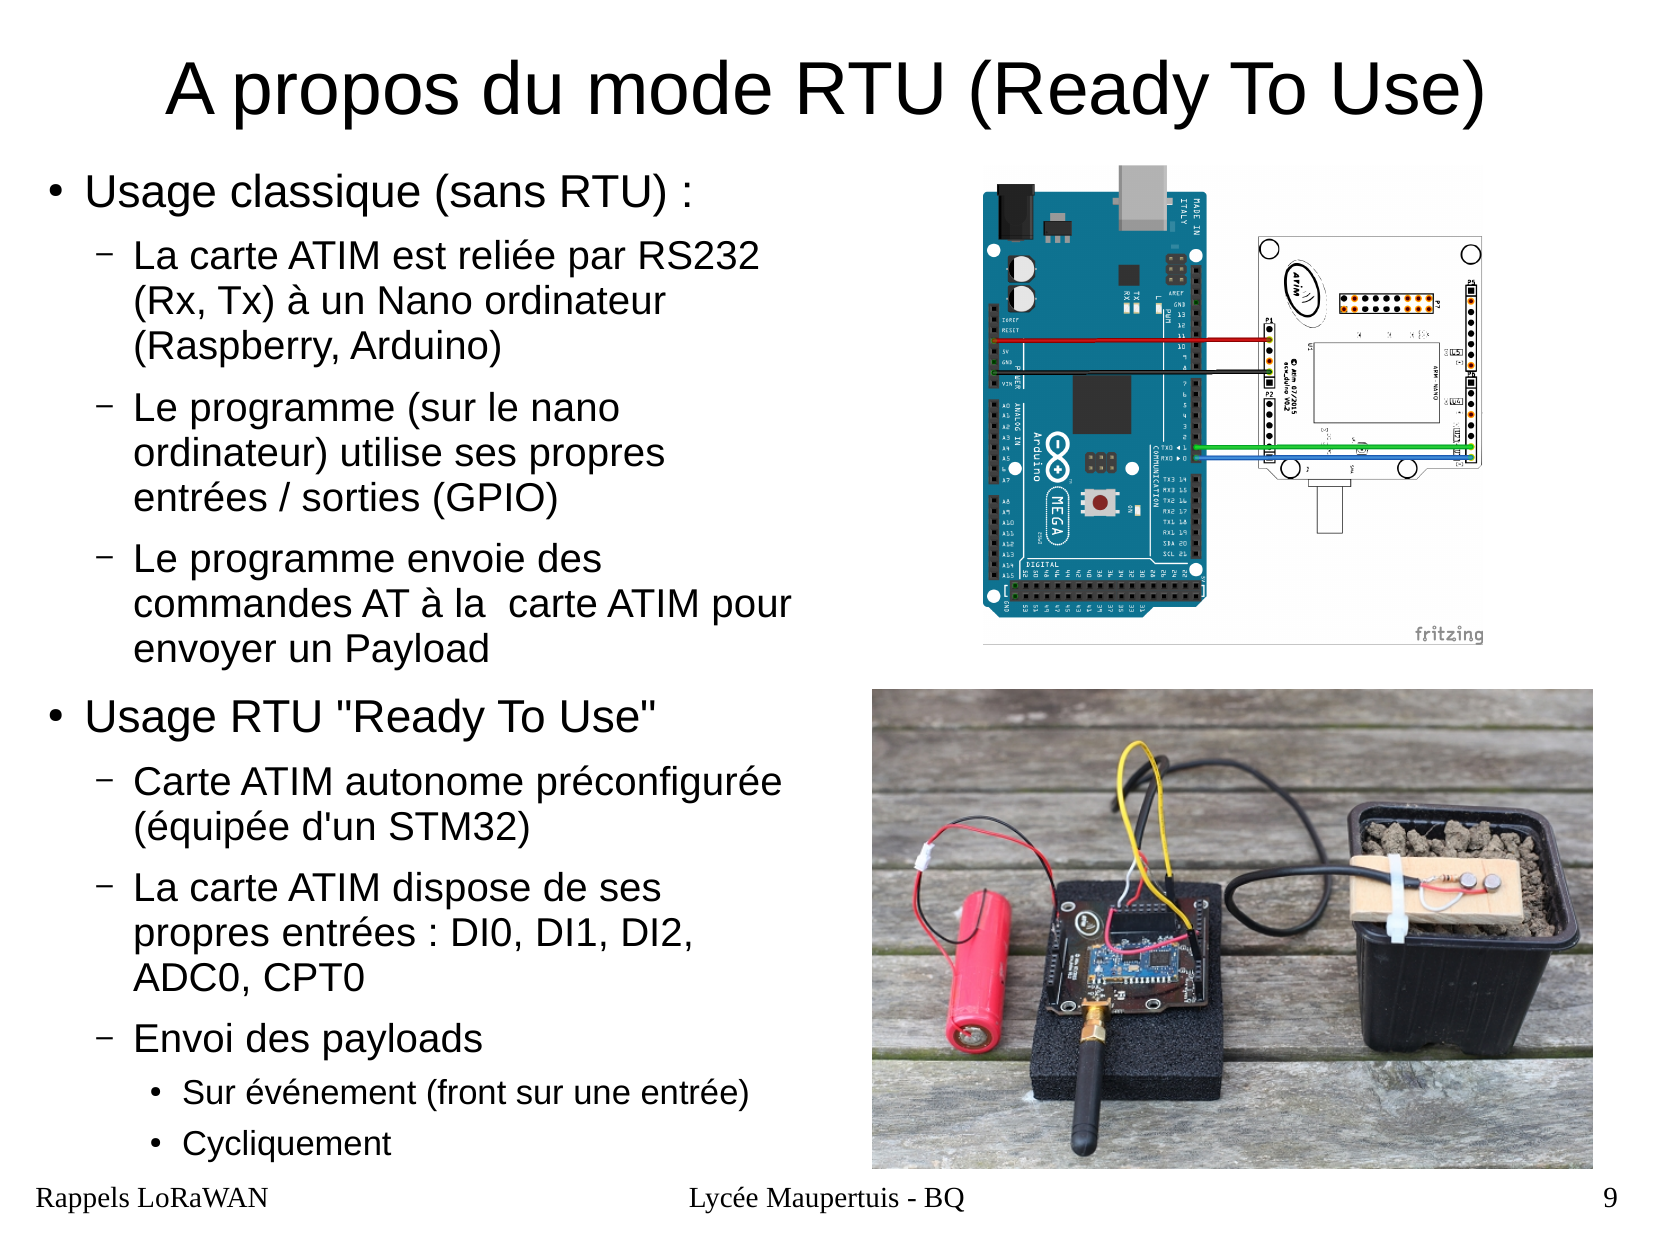

# A propos du mode RTU (Ready To Use)
Usage classique (sans RTU) :
La carte ATIM est reliée par RS232 (Rx, Tx) à un Nano ordinateur (Raspberry, Arduino)
Le programme (sur le nano ordinateur) utilise ses propres entrées / sorties (GPIO)
Le programme envoie des commandes AT à la carte ATIM pour envoyer un Payload
Usage RTU "Ready To Use"
Carte ATIM autonome préconfigurée (équipée d'un STM32)
La carte ATIM dispose de ses propres entrées : DI0, DI1, DI2, ADC0, CPT0
Envoi des payloads
Sur événement (front sur une entrée)
Cycliquement
Rappels LoRaWAN
Lycée Maupertuis - BQ
9